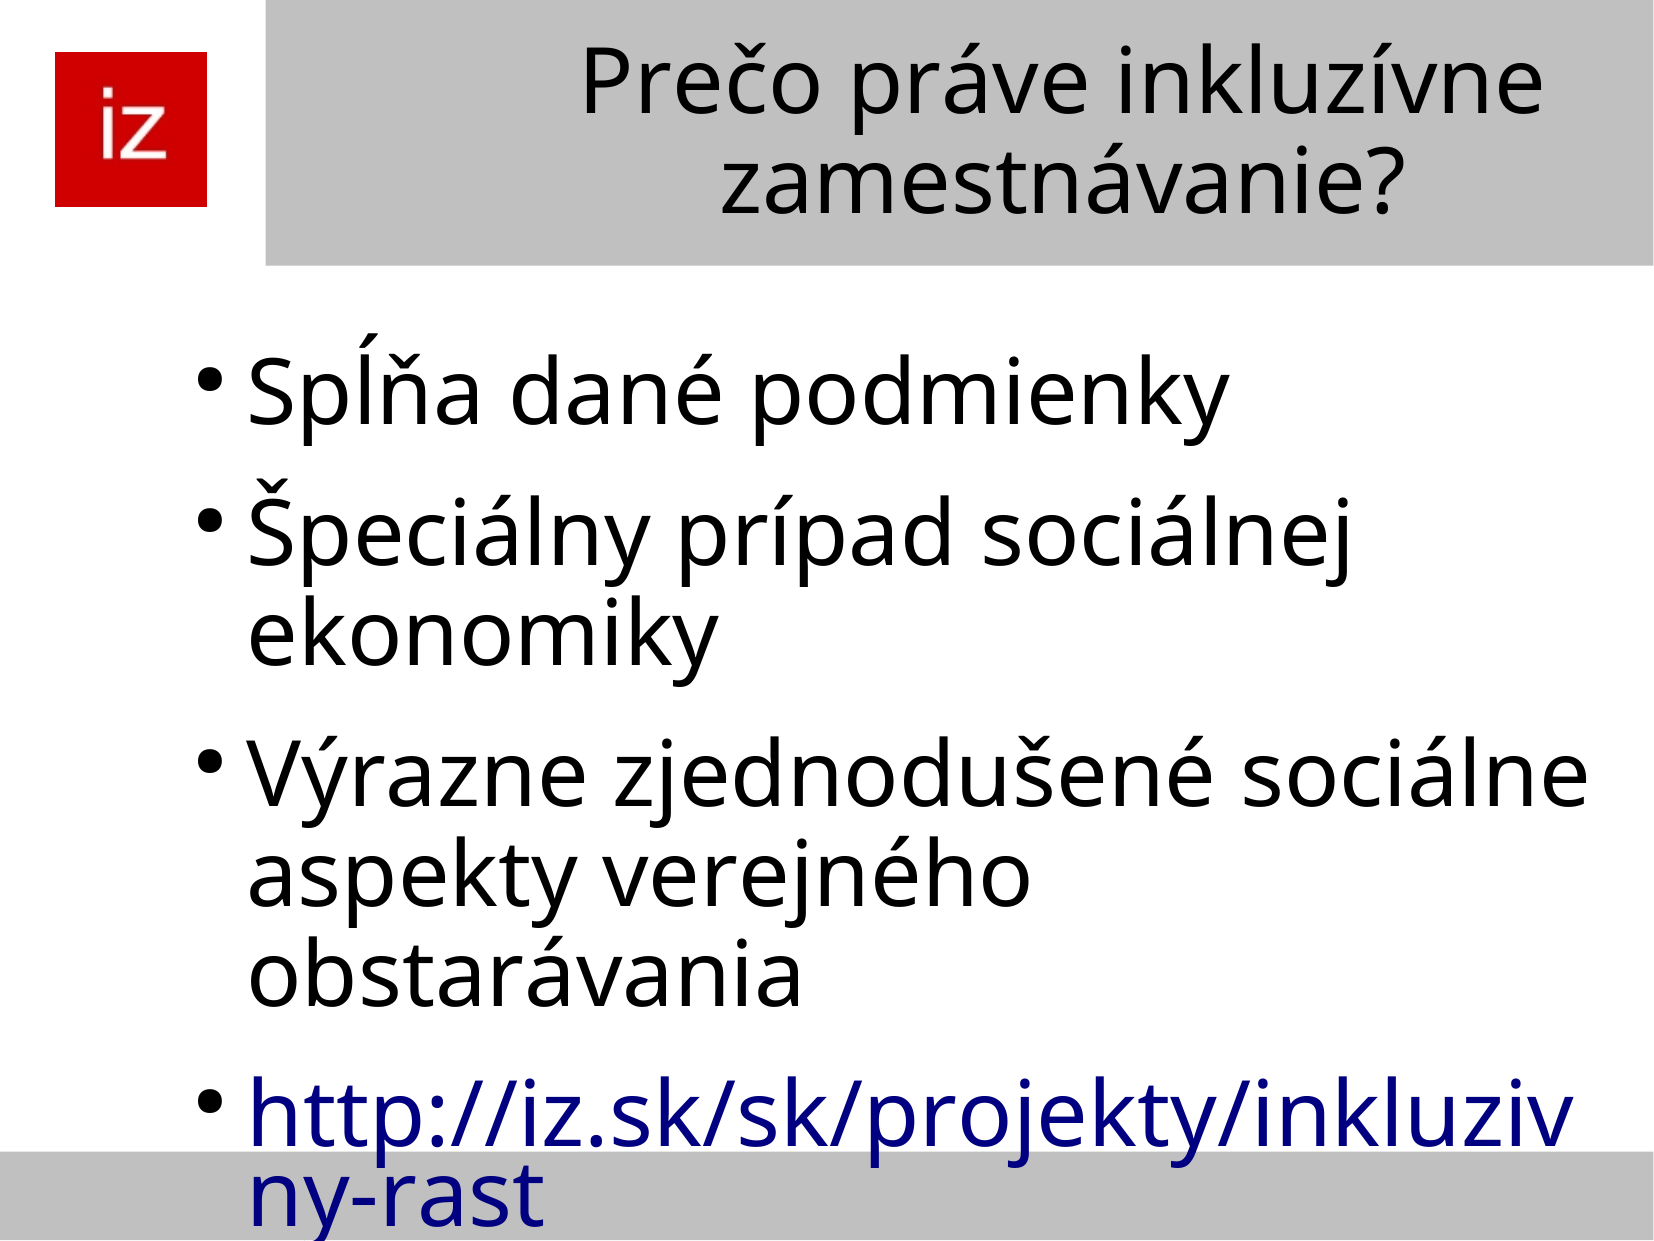

# Prečo práve inkluzívne zamestnávanie?
Spĺňa dané podmienky
Špeciálny prípad sociálnej ekonomiky
Výrazne zjednodušené sociálne aspekty verejného obstarávania
http://iz.sk/sk/projekty/inkluzivny-rast